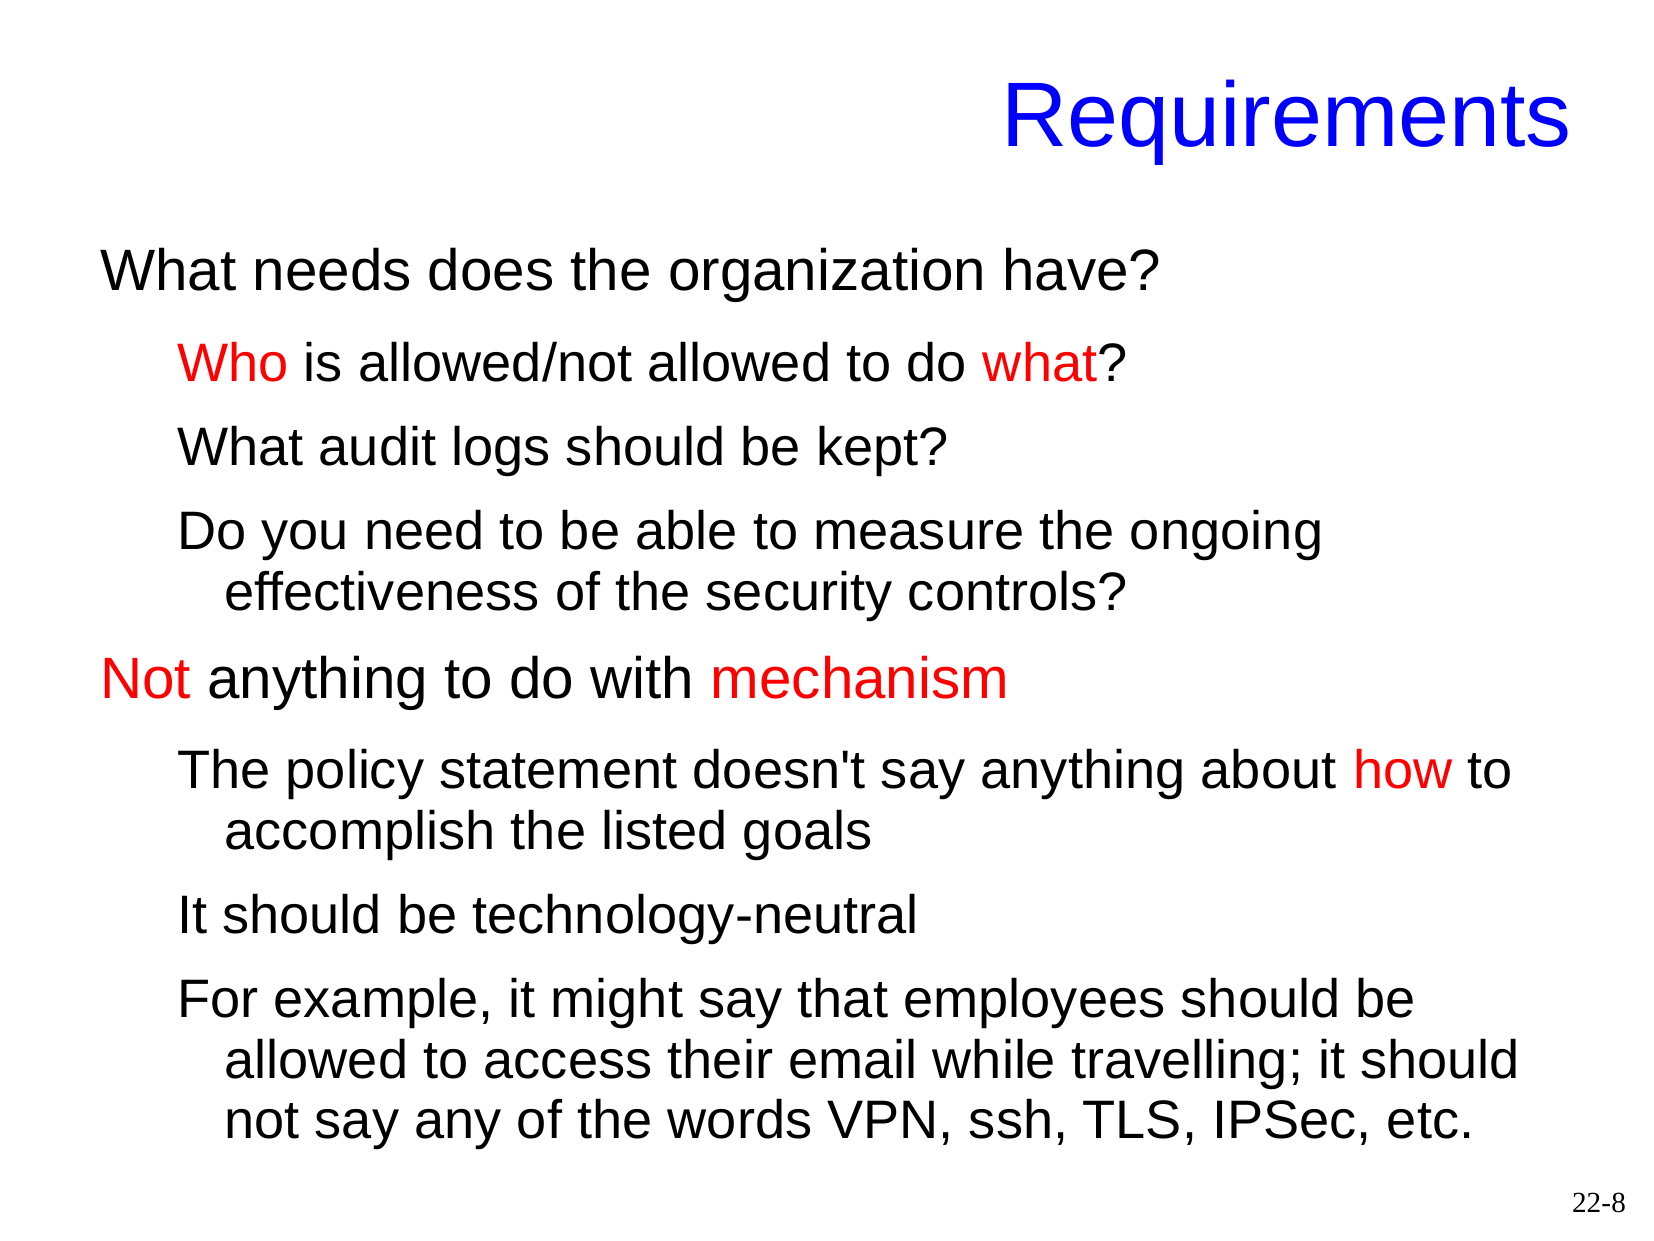

# Requirements
What needs does the organization have?
Who is allowed/not allowed to do what?
What audit logs should be kept?
Do you need to be able to measure the ongoing effectiveness of the security controls?
Not anything to do with mechanism
The policy statement doesn't say anything about how to accomplish the listed goals
It should be technology-neutral
For example, it might say that employees should be allowed to access their email while travelling; it should not say any of the words VPN, ssh, TLS, IPSec, etc.